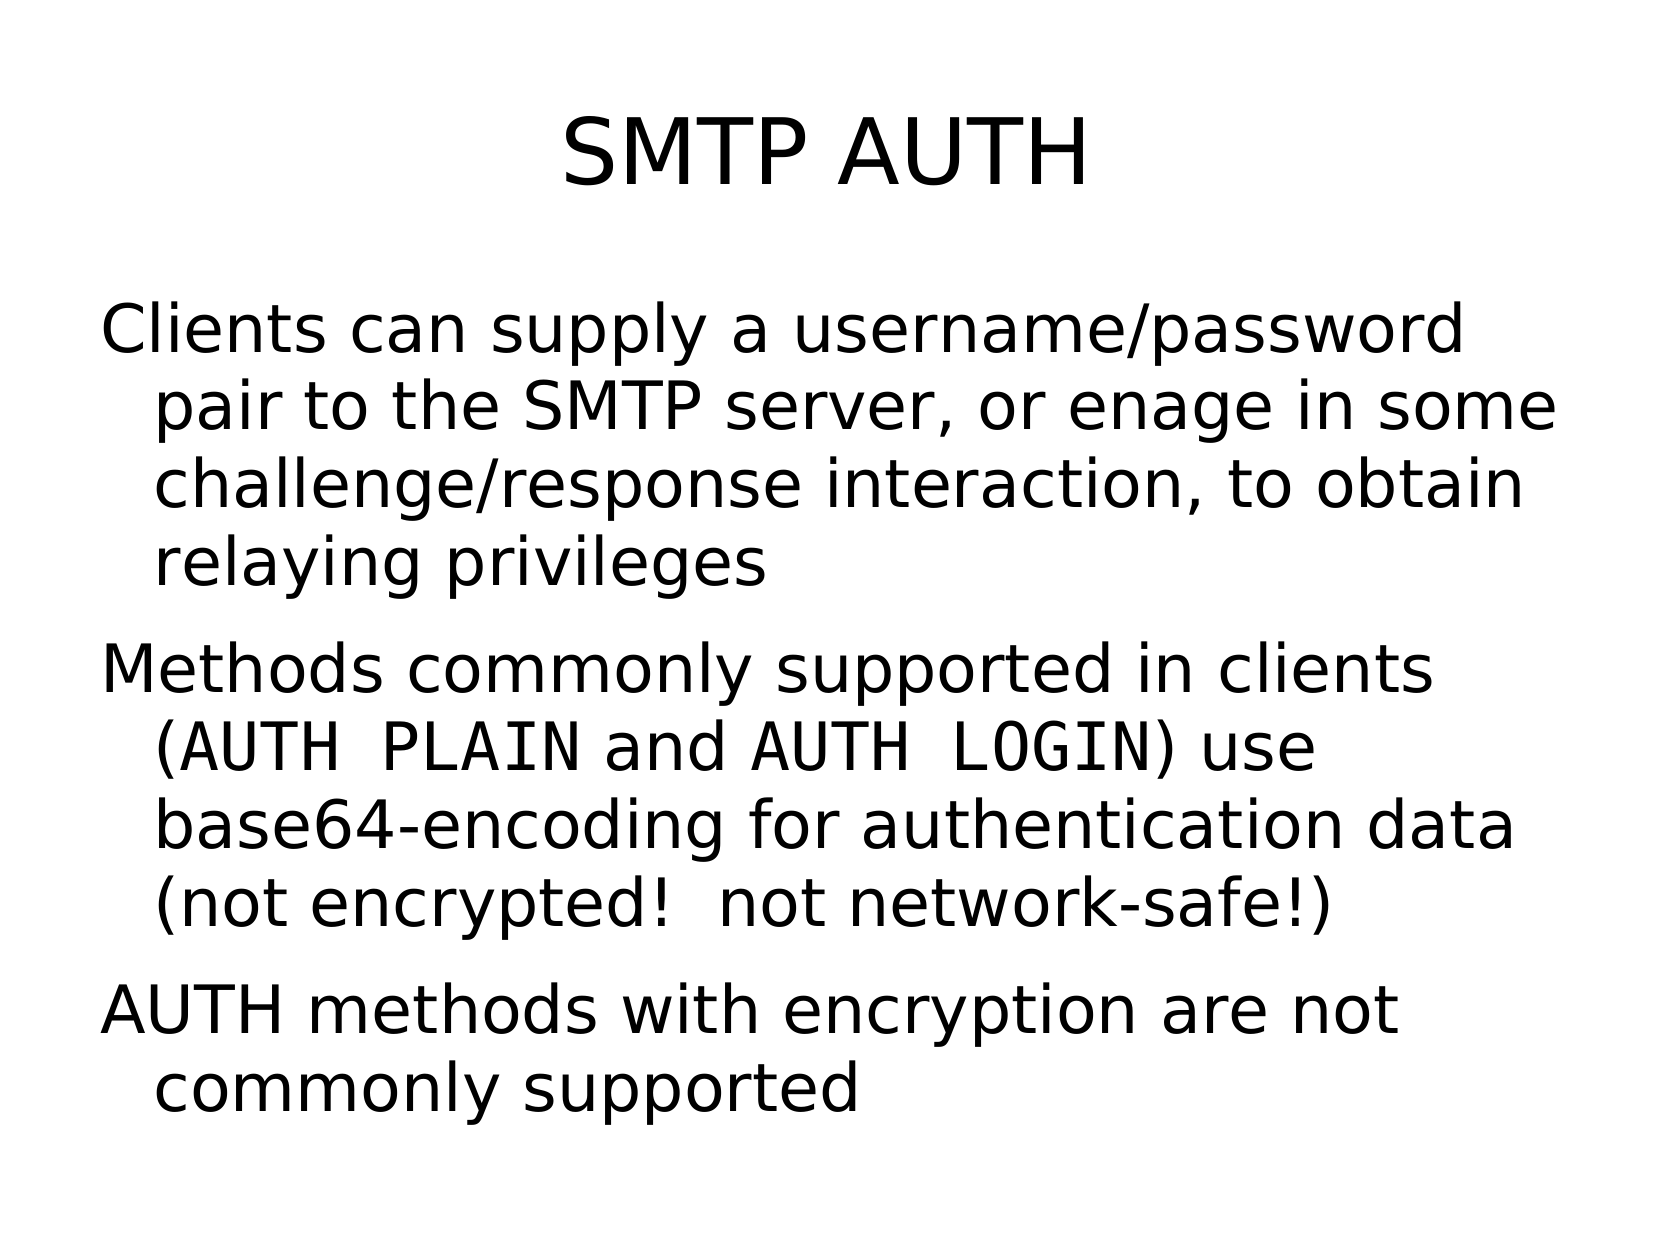

# SMTP AUTH
Clients can supply a username/password pair to the SMTP server, or enage in some challenge/response interaction, to obtain relaying privileges
Methods commonly supported in clients (AUTH PLAIN and AUTH LOGIN) use base64-encoding for authentication data (not encrypted! not network-safe!)
AUTH methods with encryption are not commonly supported